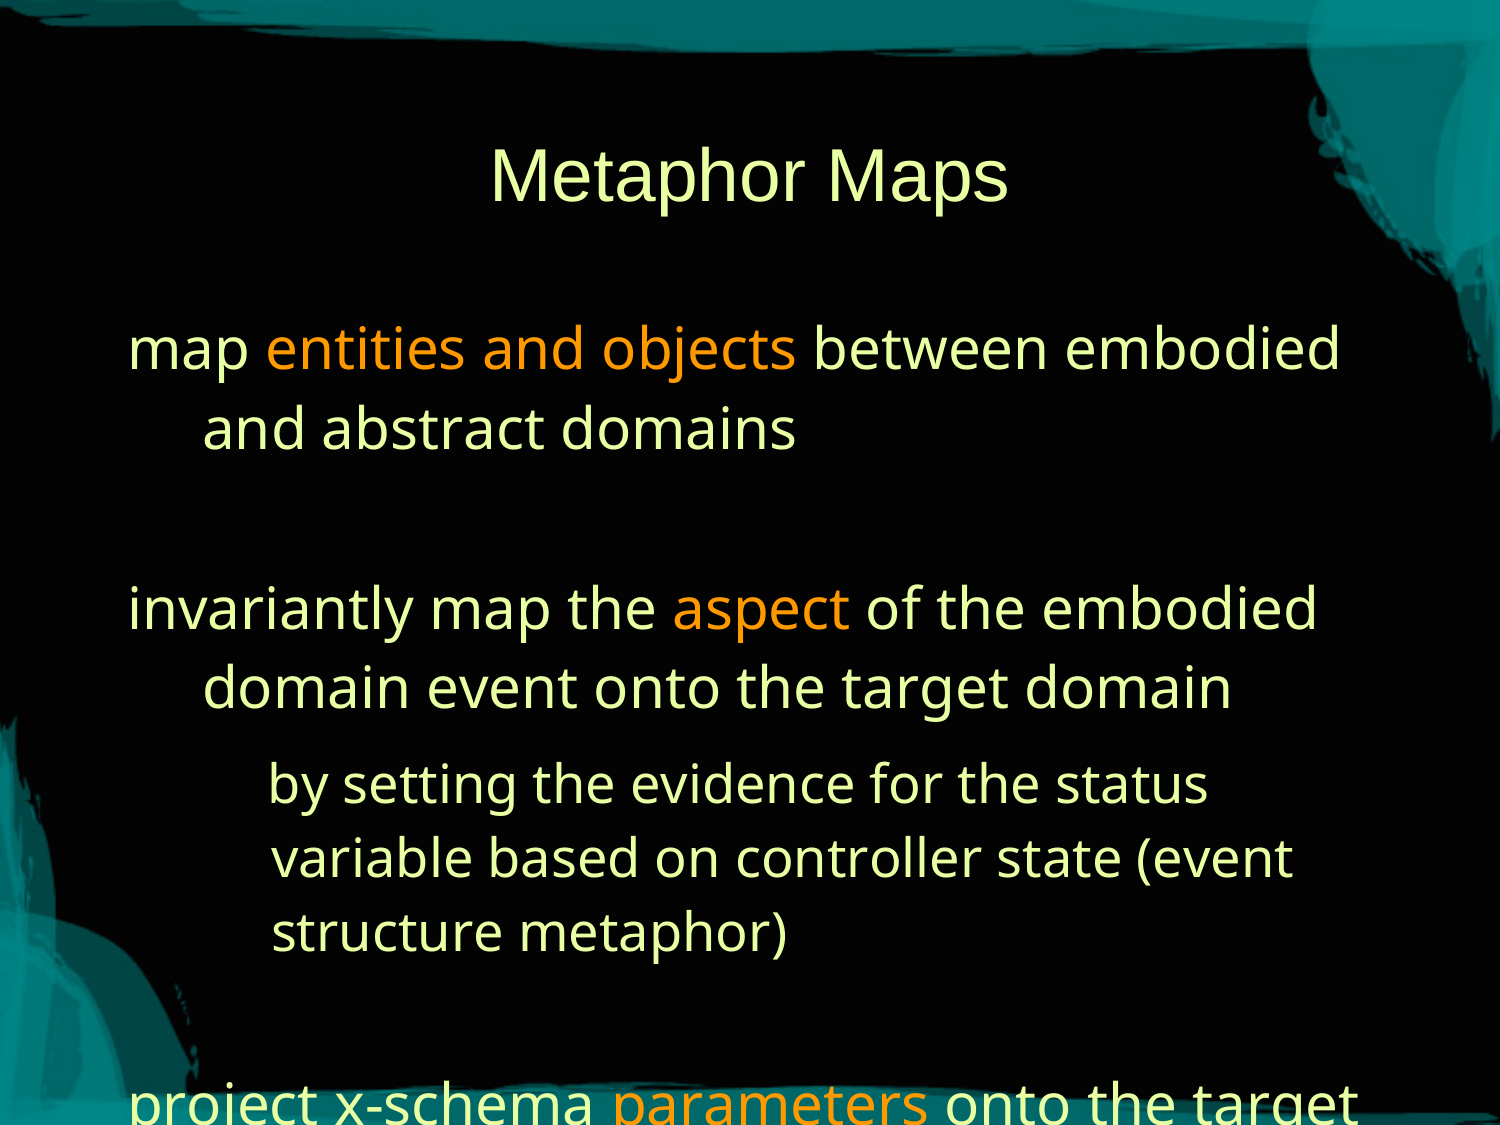

# Metaphor Maps
map entities and objects between embodied and abstract domains
invariantly map the aspect of the embodied domain event onto the target domain
by setting the evidence for the status variable based on controller state (event structure metaphor)
project x-schema parameters onto the target domain